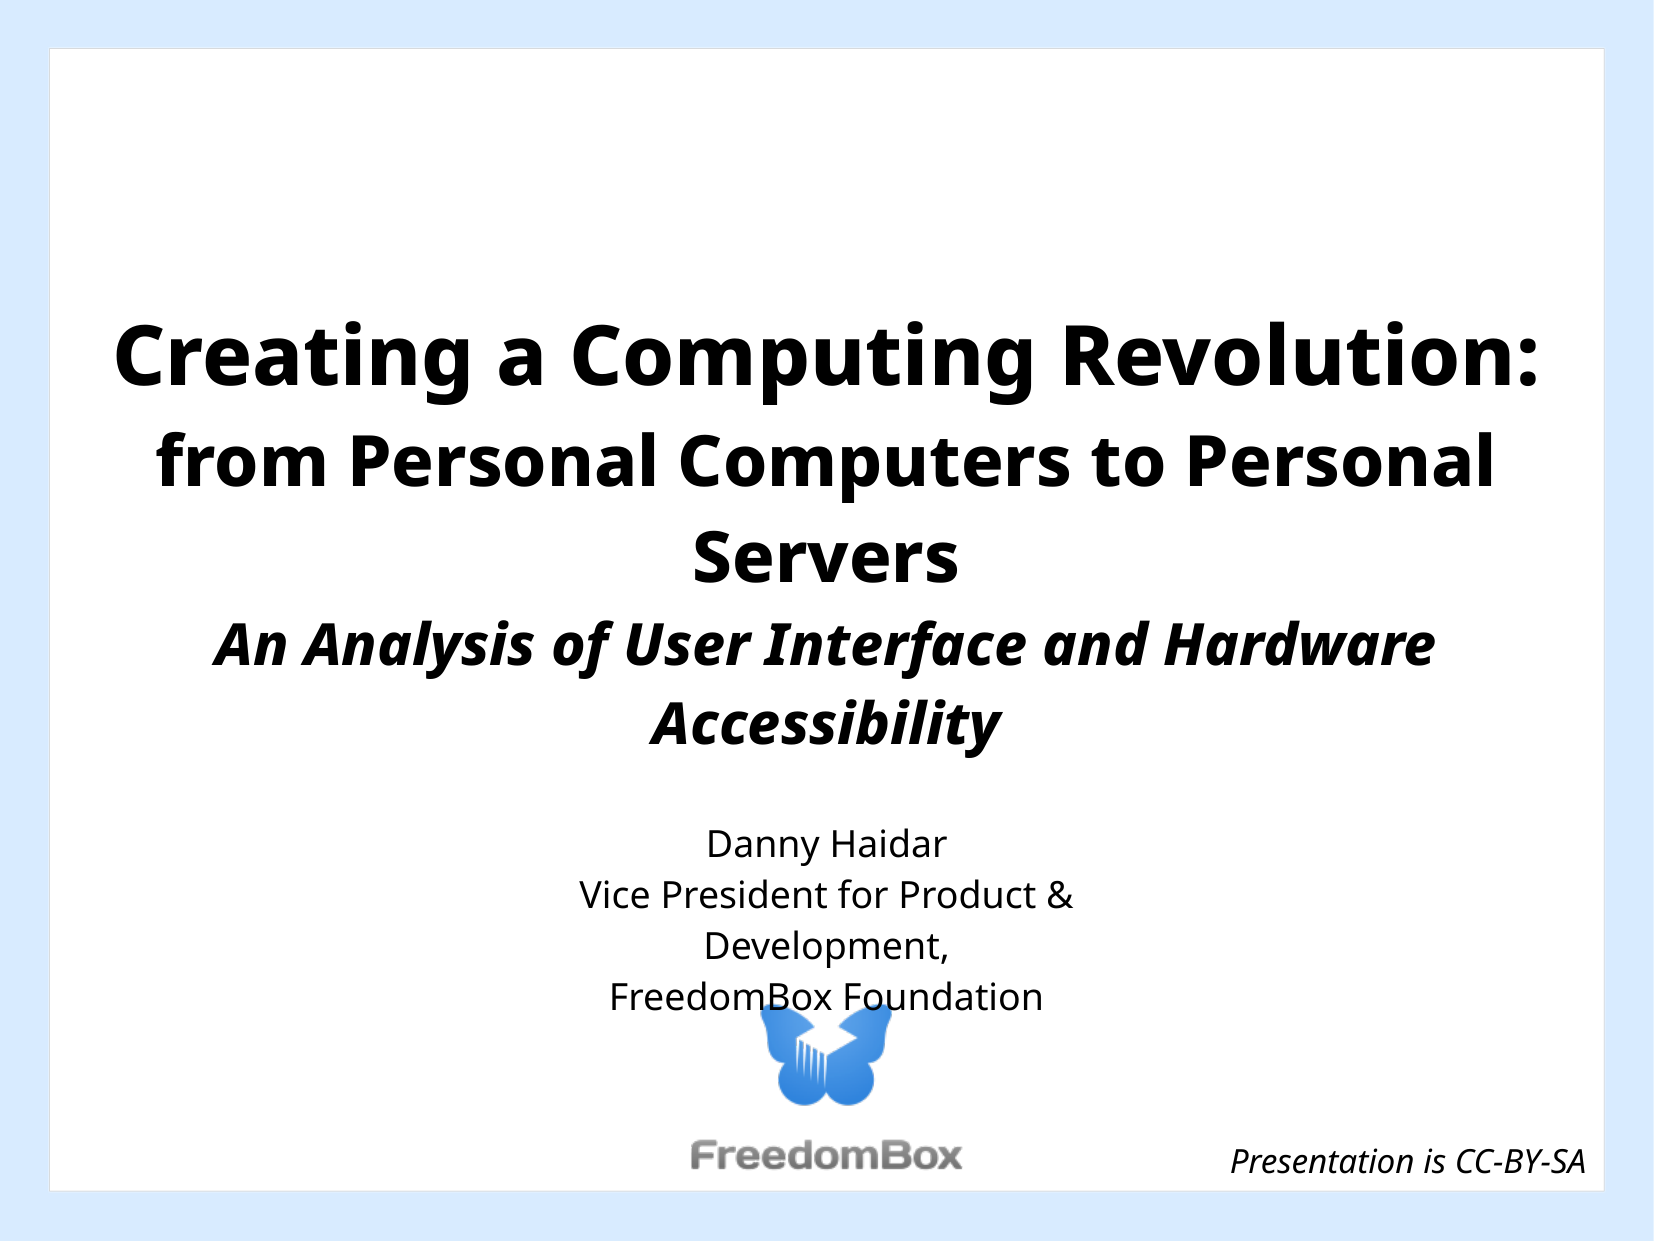

# Creating a Computing Revolution:
from Personal Computers to Personal Servers
An Analysis of User Interface and Hardware Accessibility
Danny Haidar
Vice President for Product & Development,
FreedomBox Foundation
Presentation is CC-BY-SA